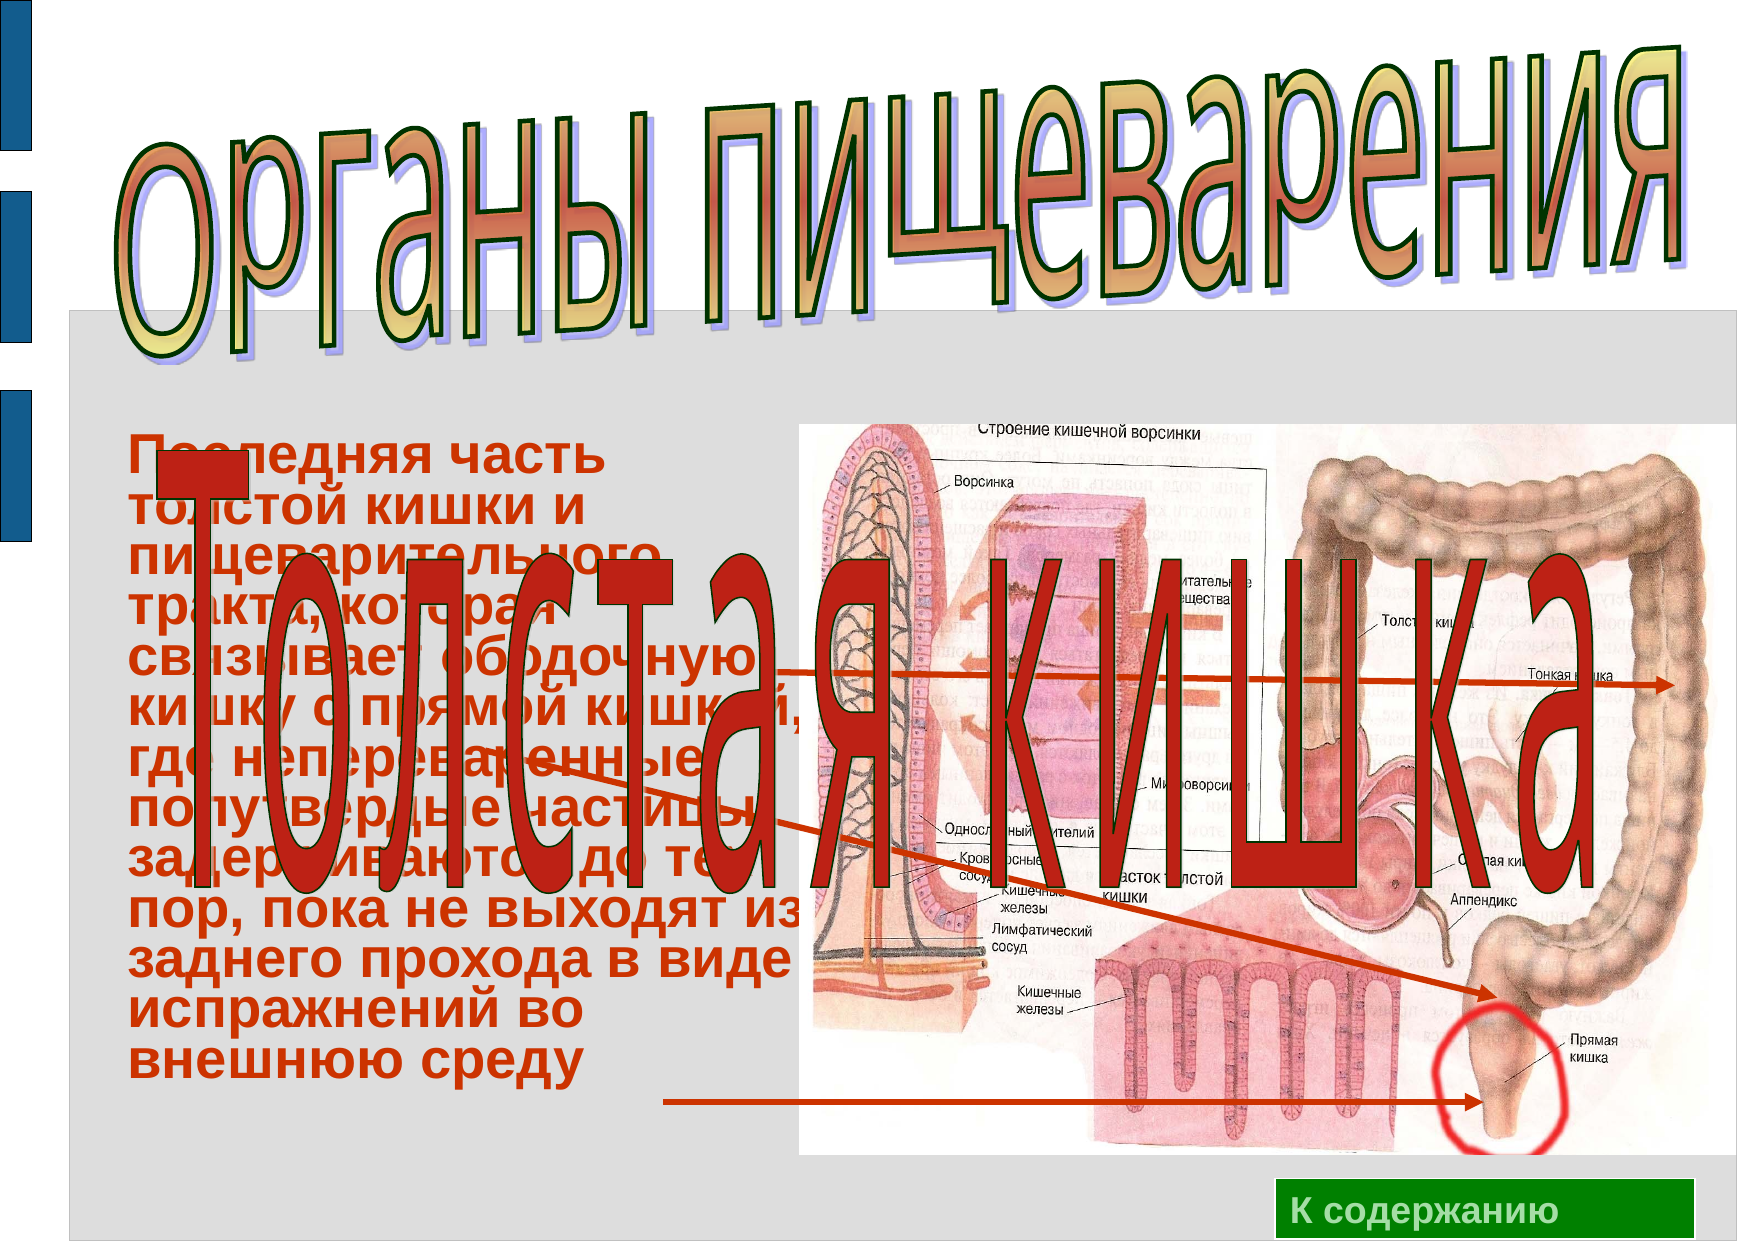

Органы пищеварения
# Последняя часть толстой кишки и пищеварительного тракта, которая связывает ободочную кишку с прямой кишкой, где непереваренные полутвердые частицы задерживаются до тех пор, пока не выходят из заднего прохода в виде испражнений во внешнюю среду
Толстая кишка
К содержанию